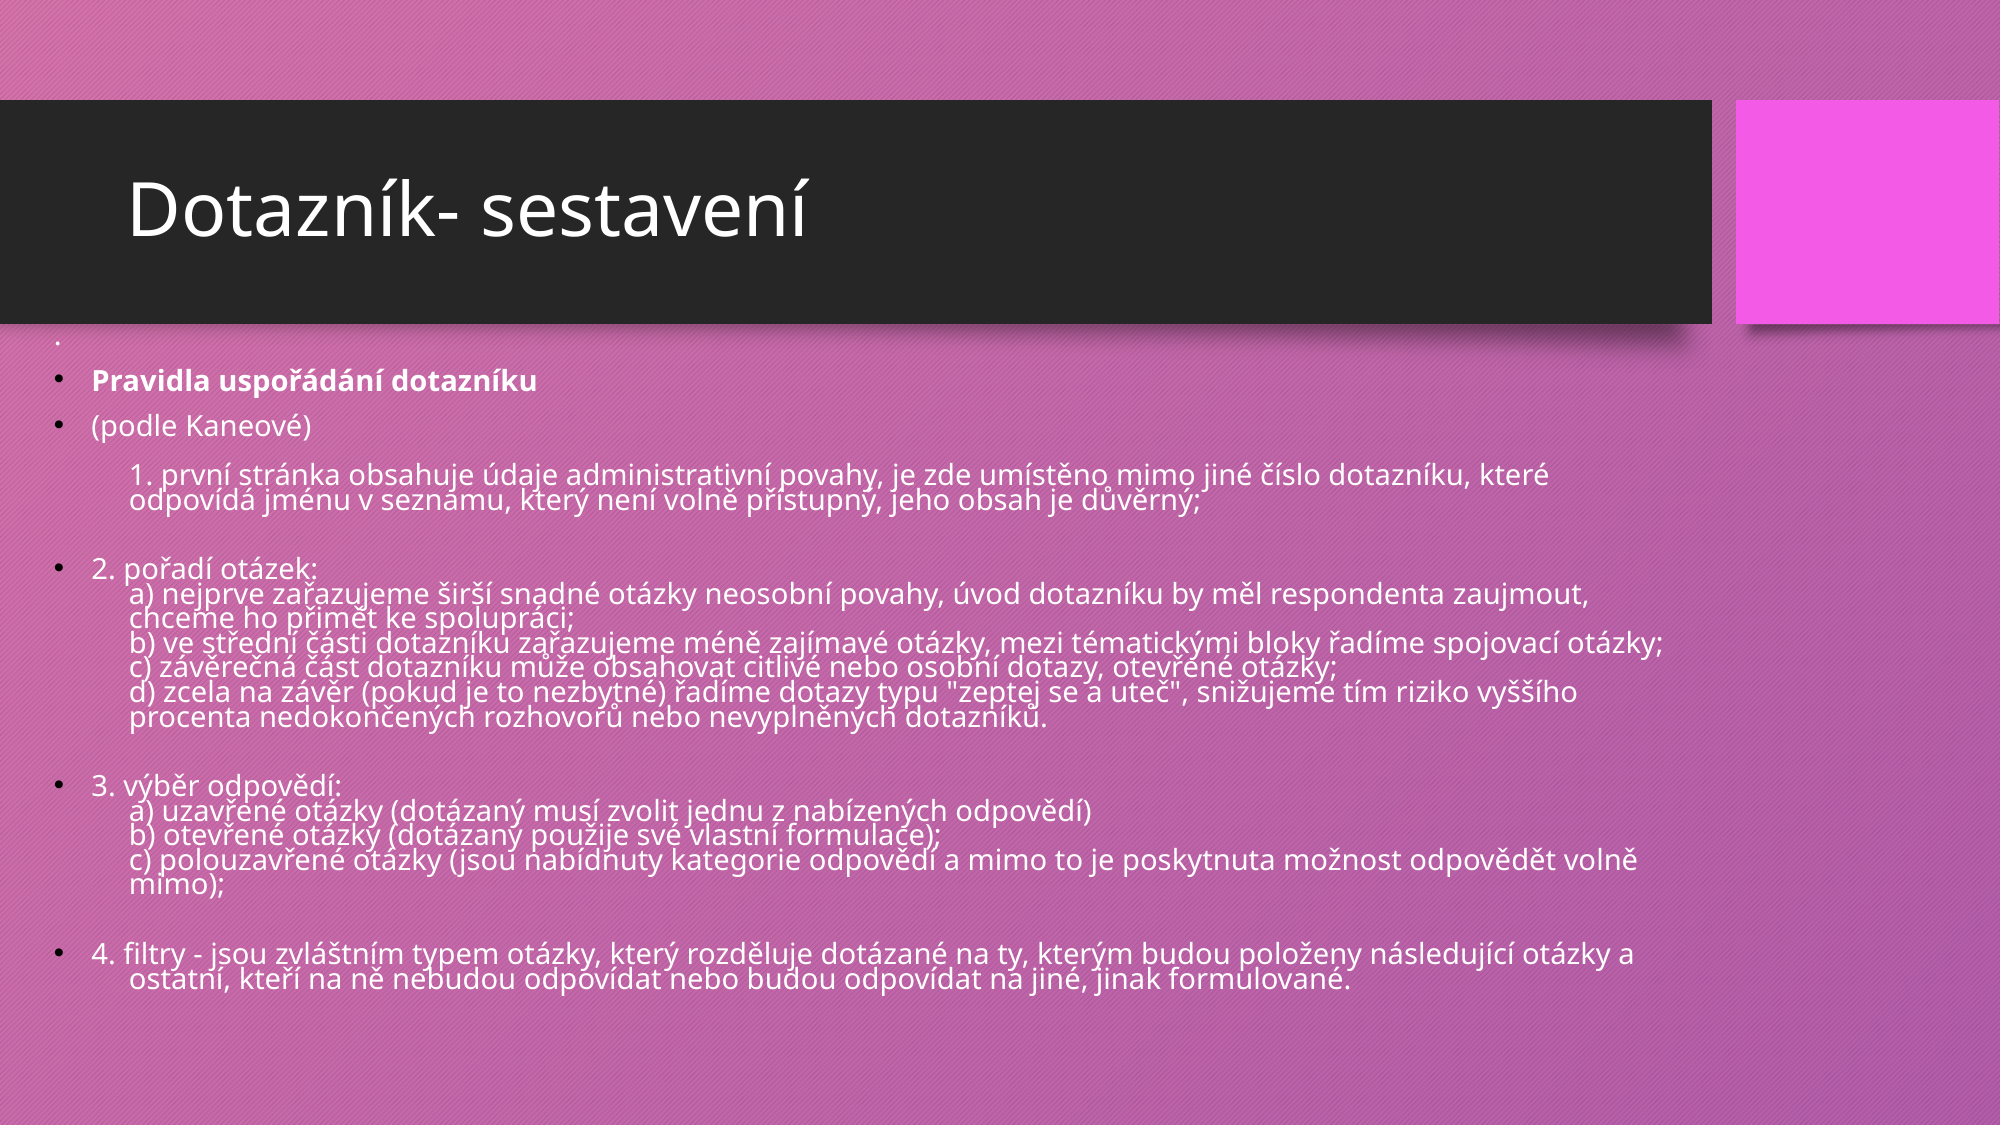

# Dotazník- sestavení
.
Pravidla uspořádání dotazníku
(podle Kaneové) 
1. první stránka obsahuje údaje administrativní povahy, je zde umístěno mimo jiné číslo dotazníku, které odpovídá jménu v seznamu, který není volně přístupný, jeho obsah je důvěrný;
2. pořadí otázek: 
a) nejprve zařazujeme širší snadné otázky neosobní povahy, úvod dotazníku by měl respondenta zaujmout, chceme ho přimět ke spolupráci; 
b) ve střední části dotazníku zařazujeme méně zajímavé otázky, mezi tématickými bloky řadíme spojovací otázky; 
c) závěrečná část dotazníku může obsahovat citlivé nebo osobní dotazy, otevřené otázky; 
d) zcela na závěr (pokud je to nezbytné) řadíme dotazy typu "zeptej se a uteč", snižujeme tím riziko vyššího procenta nedokončených rozhovorů nebo nevyplněných dotazníků.
3. výběr odpovědí: 
a) uzavřené otázky (dotázaný musí zvolit jednu z nabízených odpovědí)
b) otevřené otázky (dotázaný použije své vlastní formulace); 
c) polouzavřené otázky (jsou nabídnuty kategorie odpovědí a mimo to je poskytnuta možnost odpovědět volně mimo);
4. filtry - jsou zvláštním typem otázky, který rozděluje dotázané na ty, kterým budou položeny následující otázky a ostatní, kteří na ně nebudou odpovídat nebo budou odpovídat na jiné, jinak formulované.